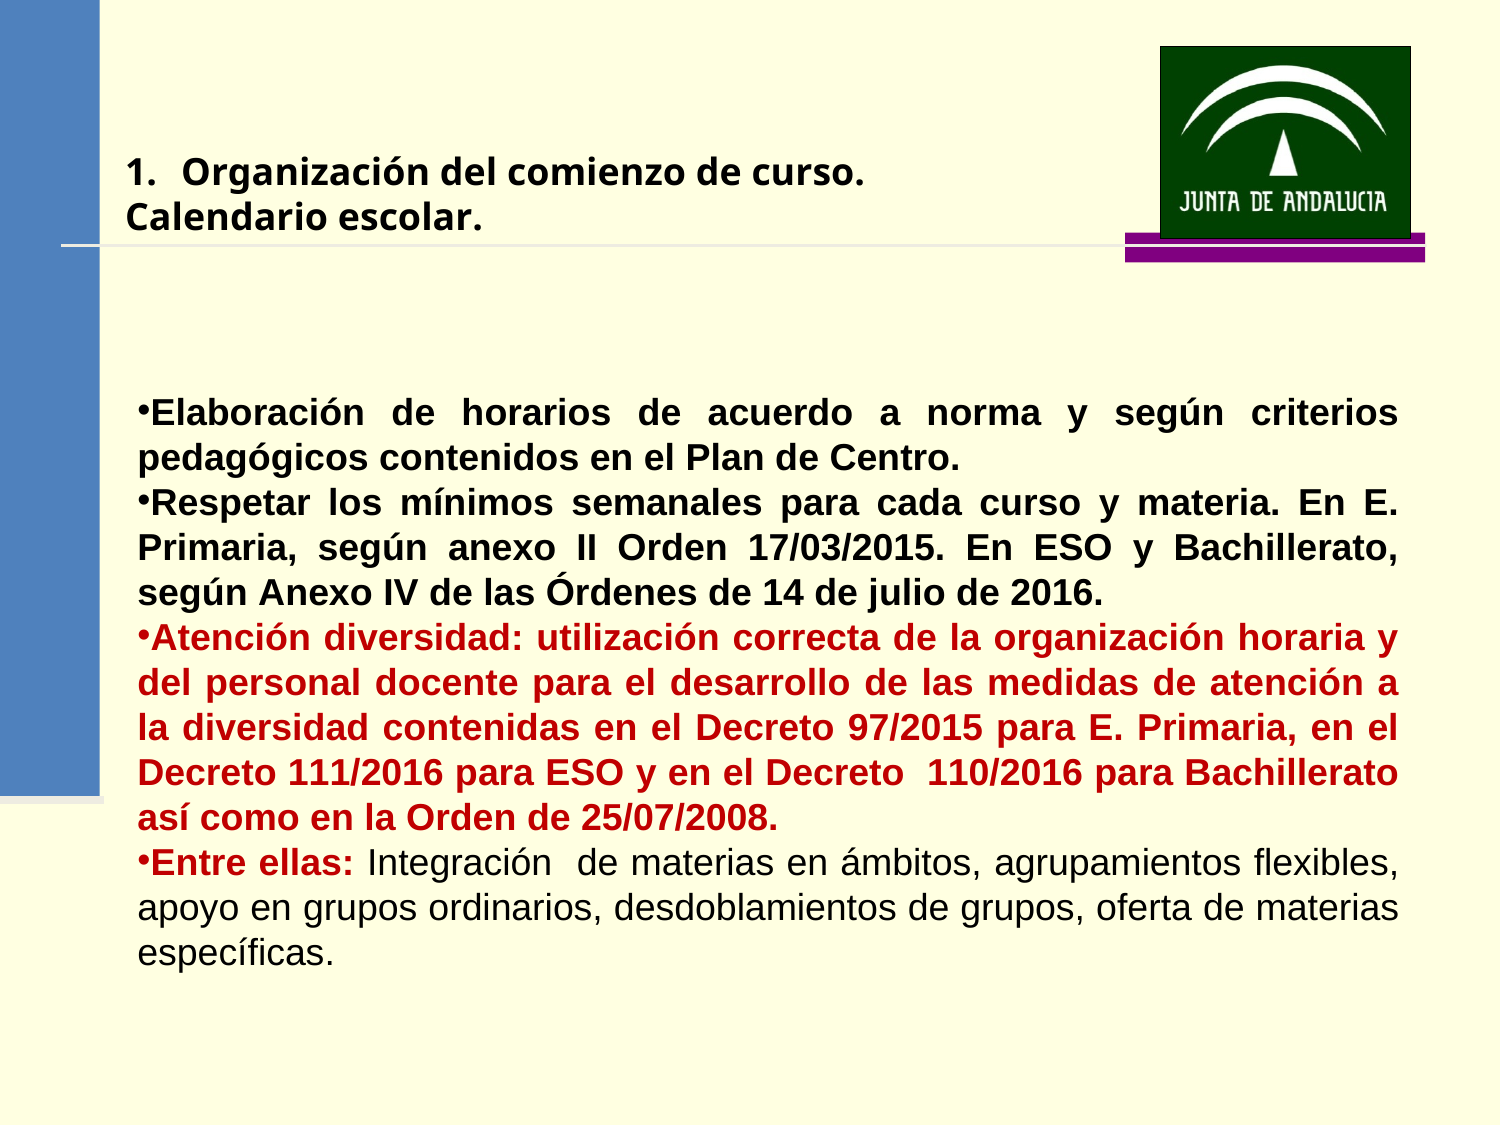

Organización del comienzo de curso.
Calendario escolar.
Elaboración de horarios de acuerdo a norma y según criterios pedagógicos contenidos en el Plan de Centro.
Respetar los mínimos semanales para cada curso y materia. En E. Primaria, según anexo II Orden 17/03/2015. En ESO y Bachillerato, según Anexo IV de las Órdenes de 14 de julio de 2016.
Atención diversidad: utilización correcta de la organización horaria y del personal docente para el desarrollo de las medidas de atención a la diversidad contenidas en el Decreto 97/2015 para E. Primaria, en el Decreto 111/2016 para ESO y en el Decreto 110/2016 para Bachillerato así como en la Orden de 25/07/2008.
Entre ellas: Integración de materias en ámbitos, agrupamientos flexibles, apoyo en grupos ordinarios, desdoblamientos de grupos, oferta de materias específicas.